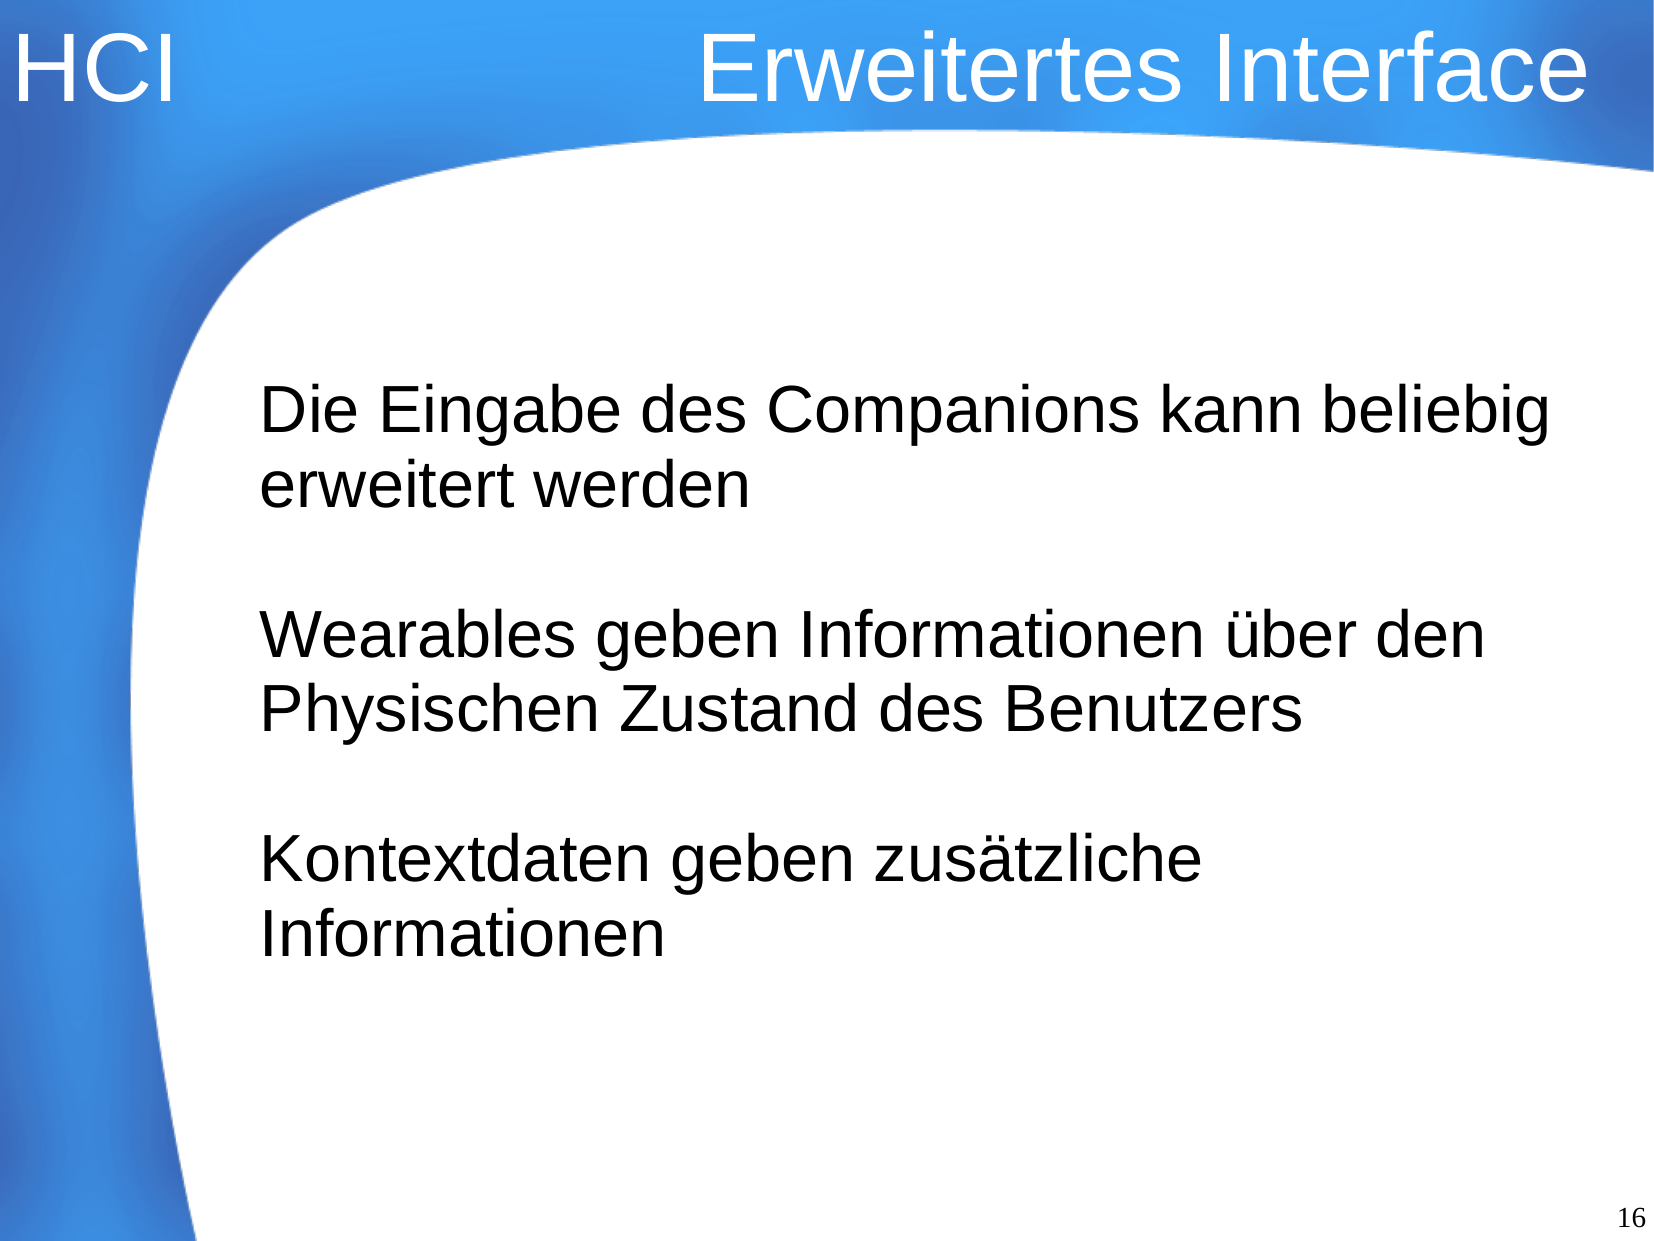

HCI
# Erweitertes Interface
Die Eingabe des Companions kann beliebig erweitert werden
Wearables geben Informationen über den Physischen Zustand des Benutzers
Kontextdaten geben zusätzliche Informationen
16